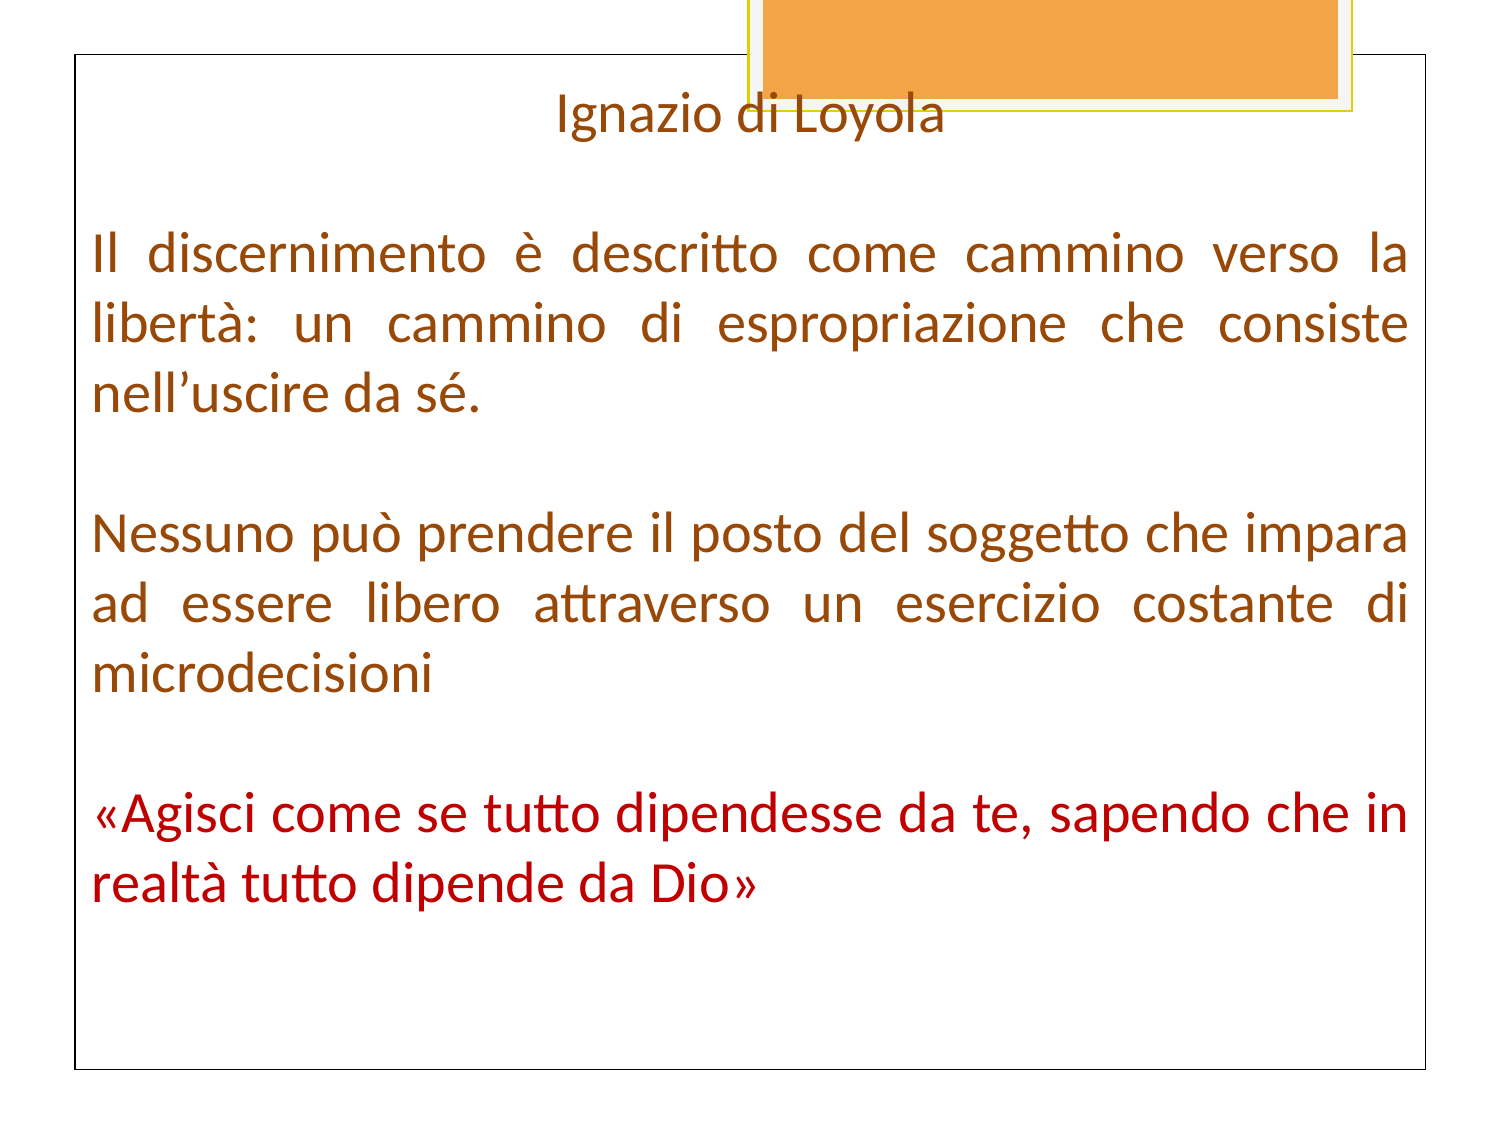

Ignazio di Loyola
Il discernimento è descritto come cammino verso la libertà: un cammino di espropriazione che consiste nell’uscire da sé.
Nessuno può prendere il posto del soggetto che impara ad essere libero attraverso un esercizio costante di microdecisioni
«Agisci come se tutto dipendesse da te, sapendo che in realtà tutto dipende da Dio»